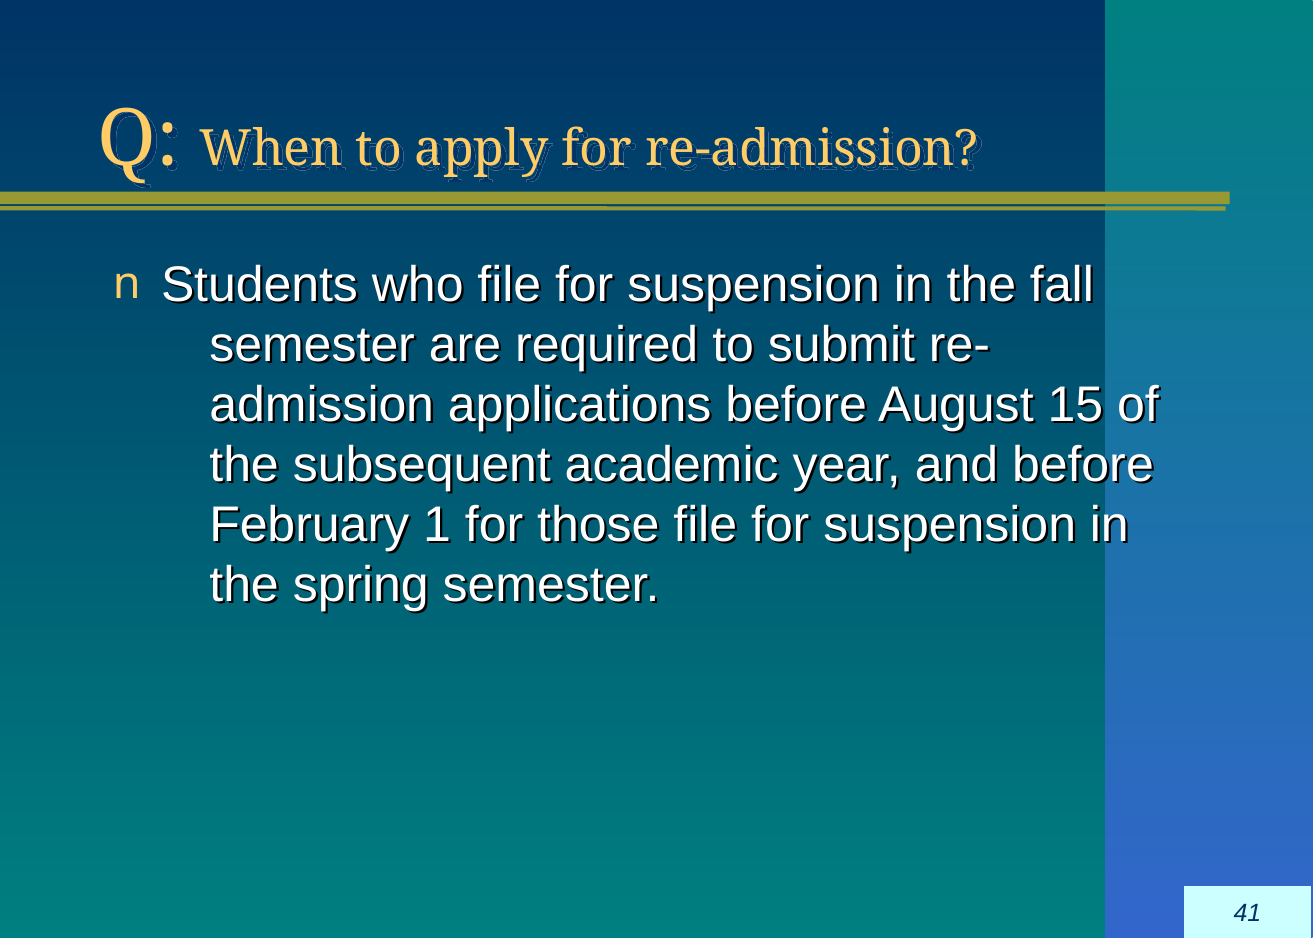

Q: When to apply for re-admission?
# Students who file for suspension in the fall semester are required to submit re-admission applications before August 15 of the subsequent academic year, and before February 1 for those file for suspension in the spring semester.
41